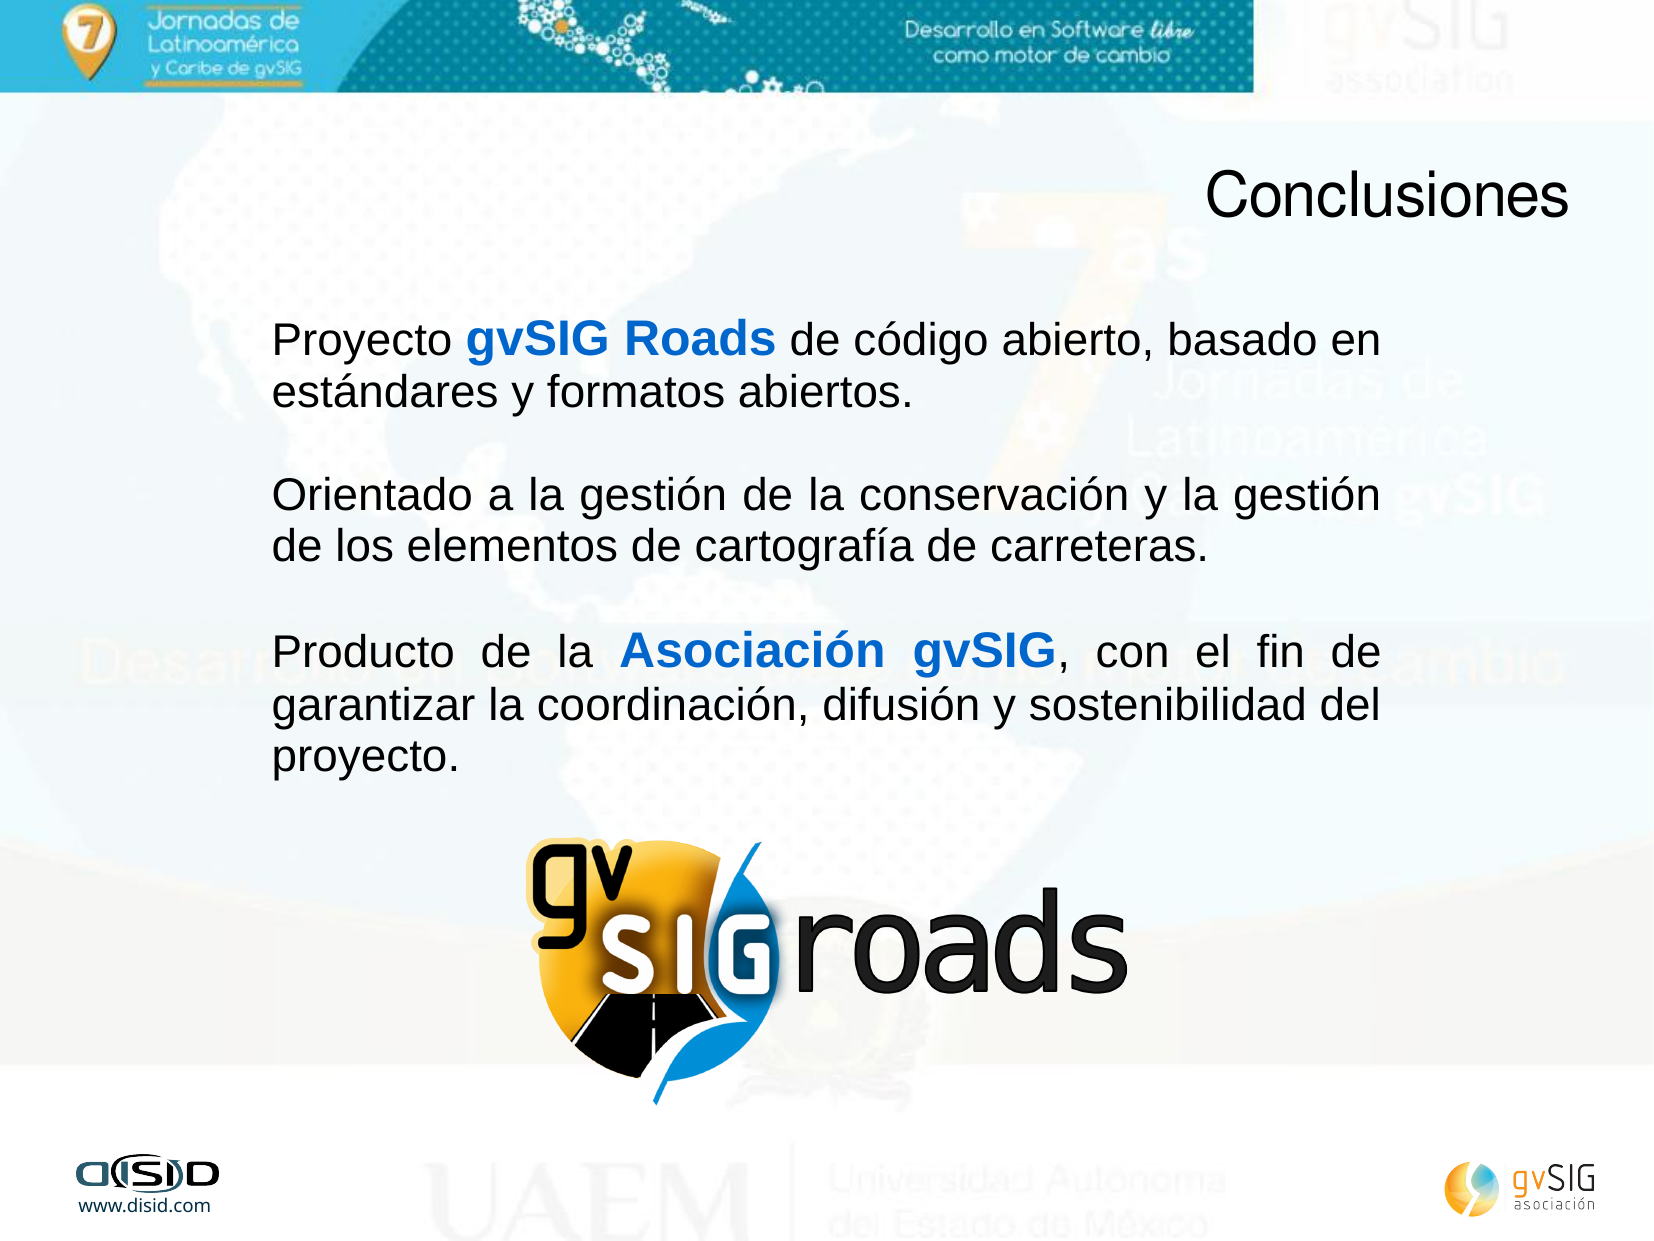

# Conclusiones
Proyecto gvSIG Roads de código abierto, basado en estándares y formatos abiertos.
Orientado a la gestión de la conservación y la gestión de los elementos de cartografía de carreteras.
Producto de la Asociación gvSIG, con el fin de garantizar la coordinación, difusión y sostenibilidad del proyecto.